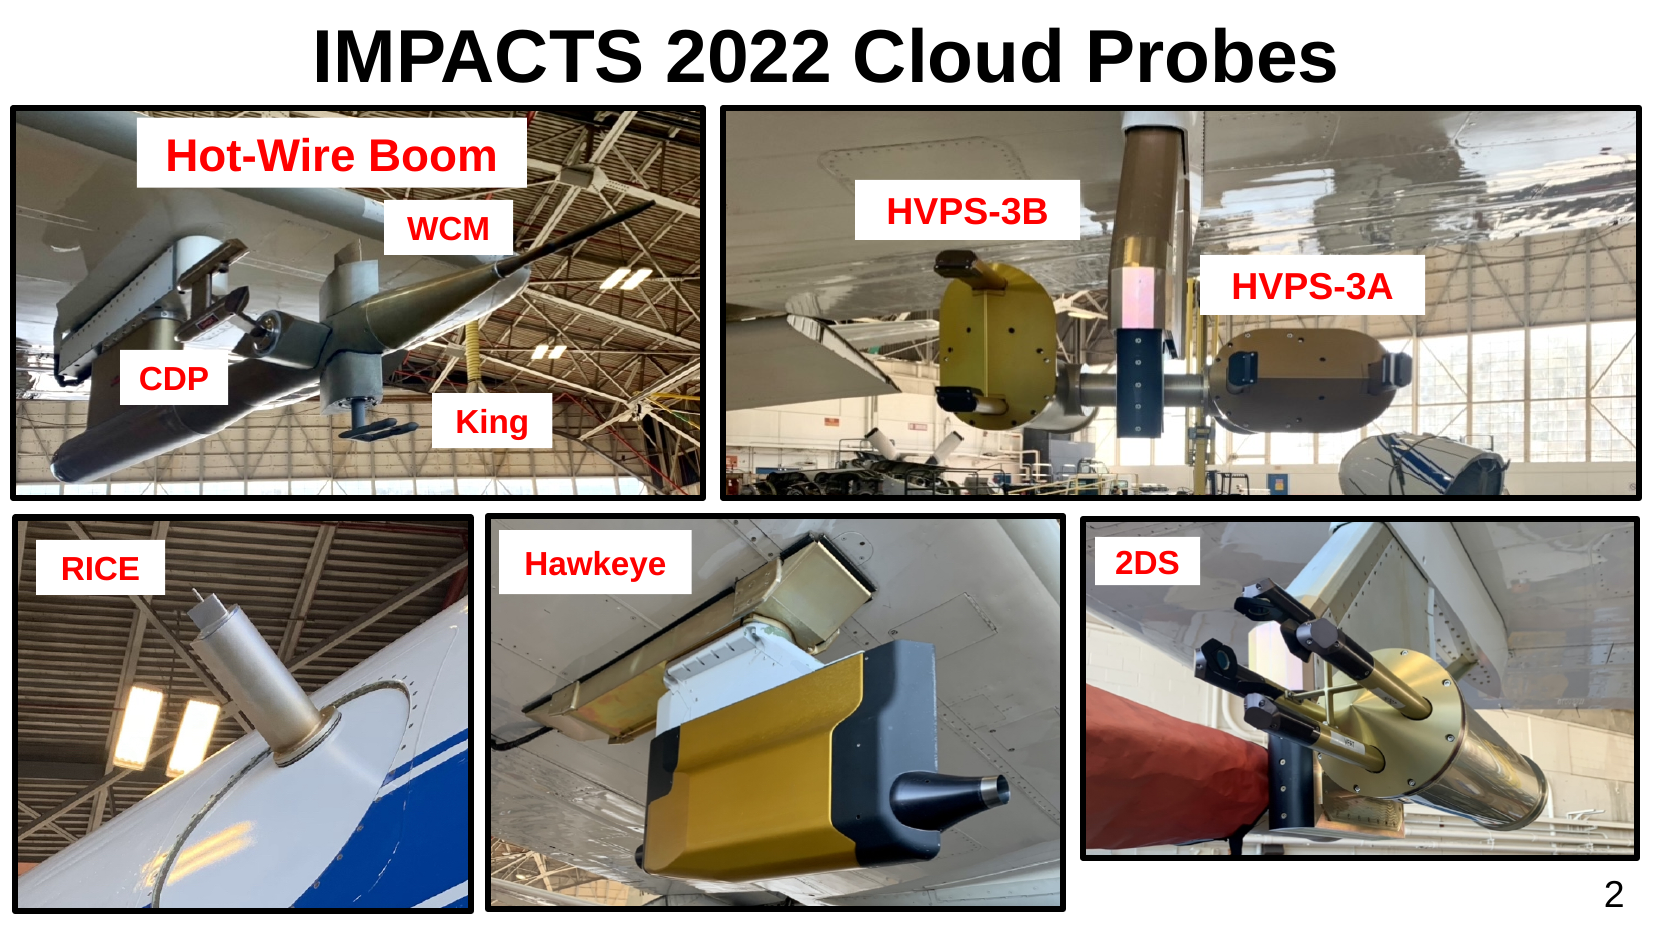

IMPACTS 2022 Cloud Probes
Hot-Wire Boom
HVPS-3B
WCM
HVPS-3A
CDP
King
Hawkeye
2DS
RICE